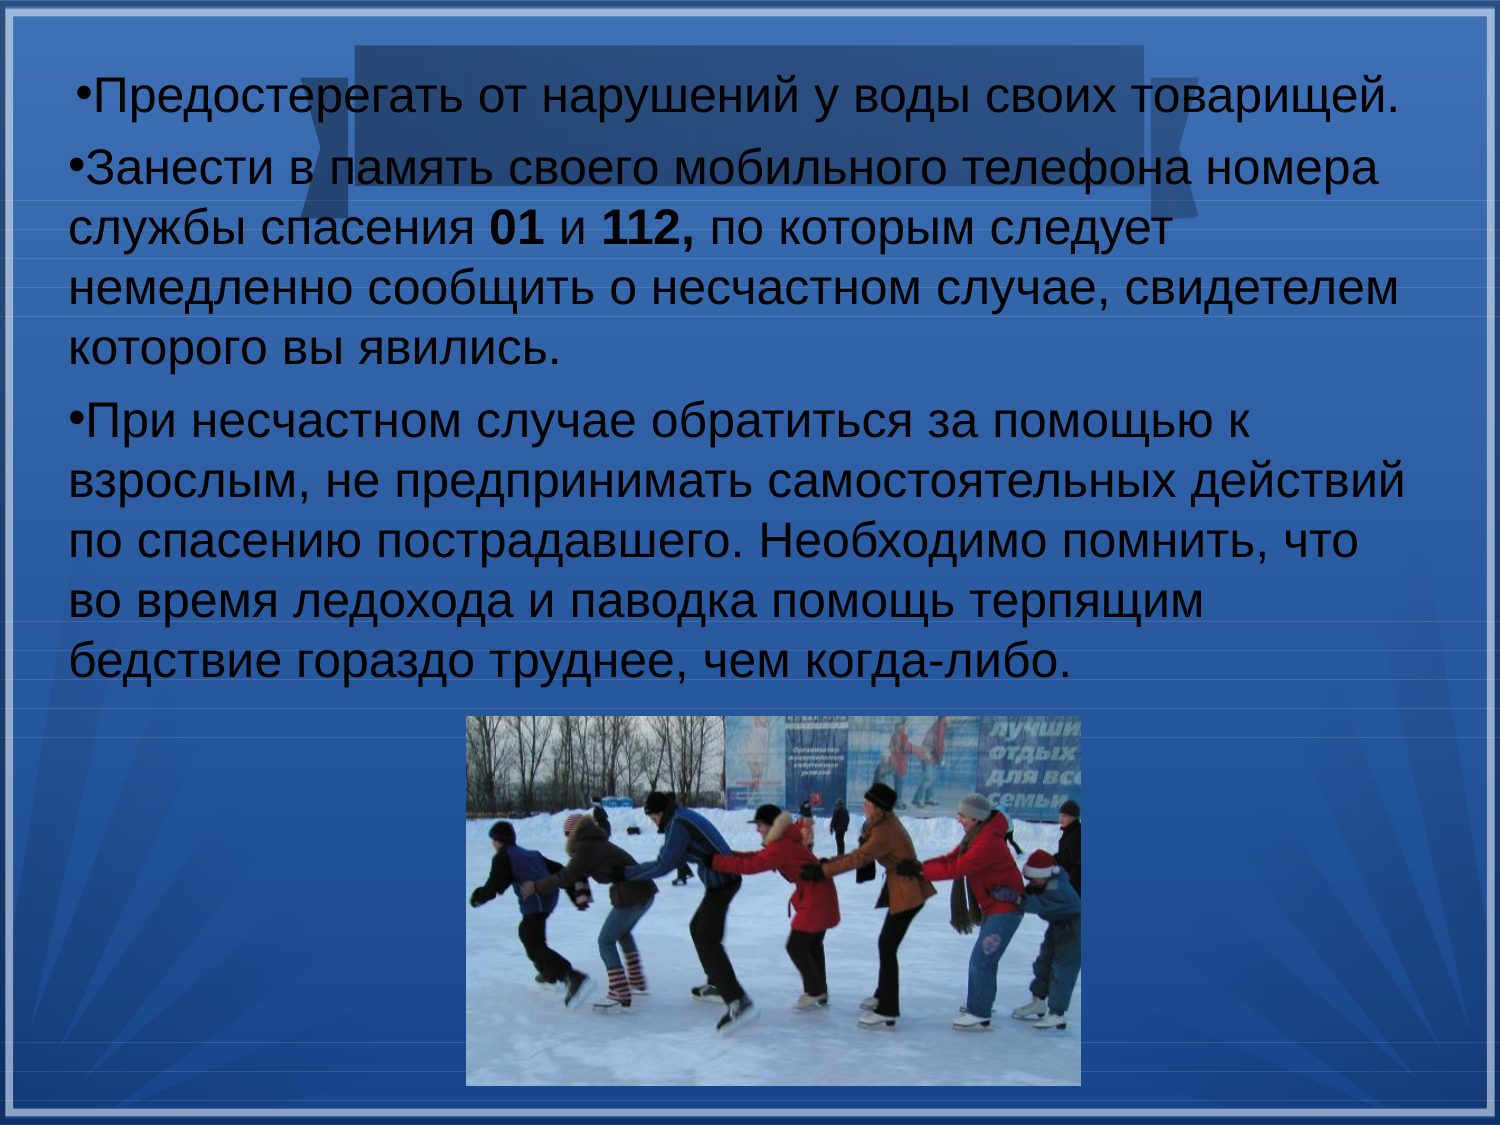

# Предостерегать от нарушений у воды своих товарищей.
Занести в память своего мобильного телефона номера службы спасения 01 и 112, по которым следует немедленно сообщить о несчастном случае, свидетелем которого вы явились.
При несчастном случае обратиться за помощью к взрослым, не предпринимать самостоятельных действий по спасению пострадавшего. Необходимо помнить, что во время ледохода и паводка помощь терпящим бедствие гораздо труднее, чем когда-либо.